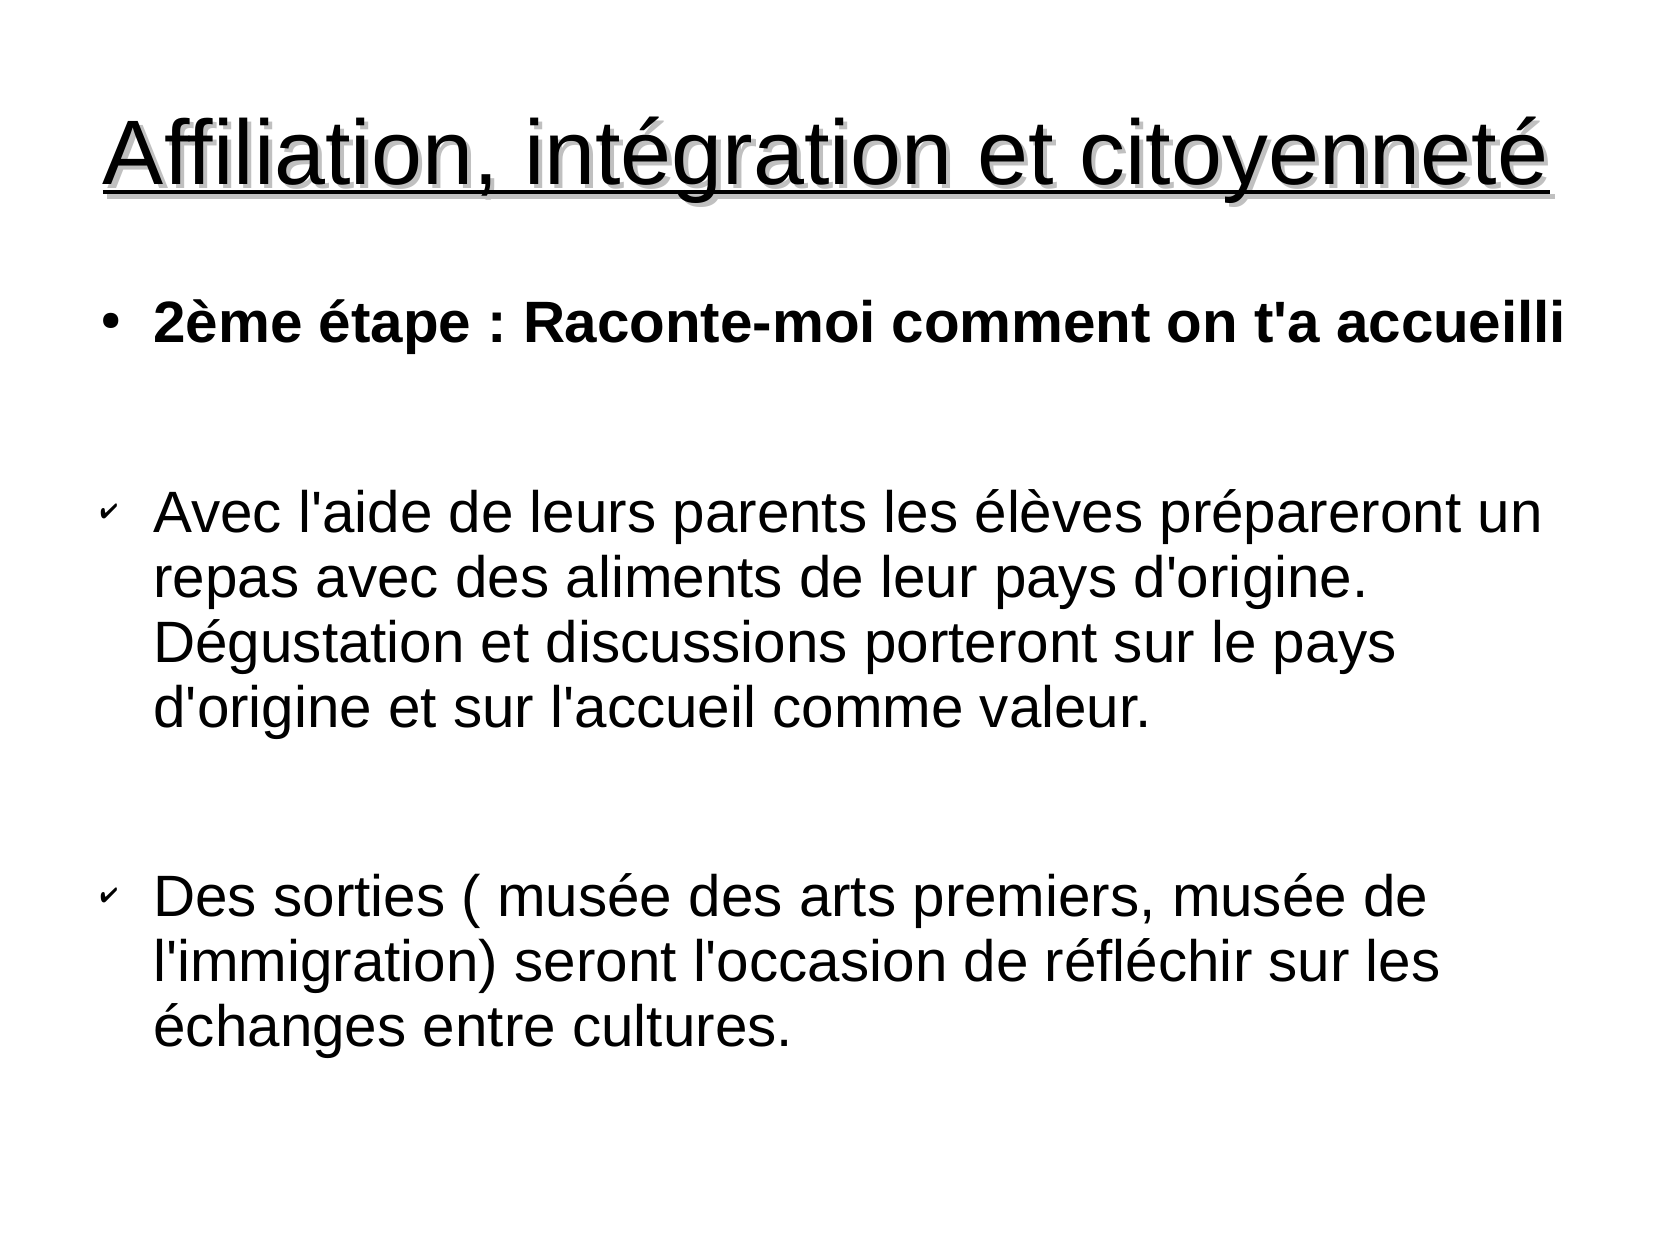

# Affiliation, intégration et citoyenneté
2ème étape : Raconte-moi comment on t'a accueilli
Avec l'aide de leurs parents les élèves prépareront un repas avec des aliments de leur pays d'origine. Dégustation et discussions porteront sur le pays d'origine et sur l'accueil comme valeur.
Des sorties ( musée des arts premiers, musée de l'immigration) seront l'occasion de réfléchir sur les échanges entre cultures.